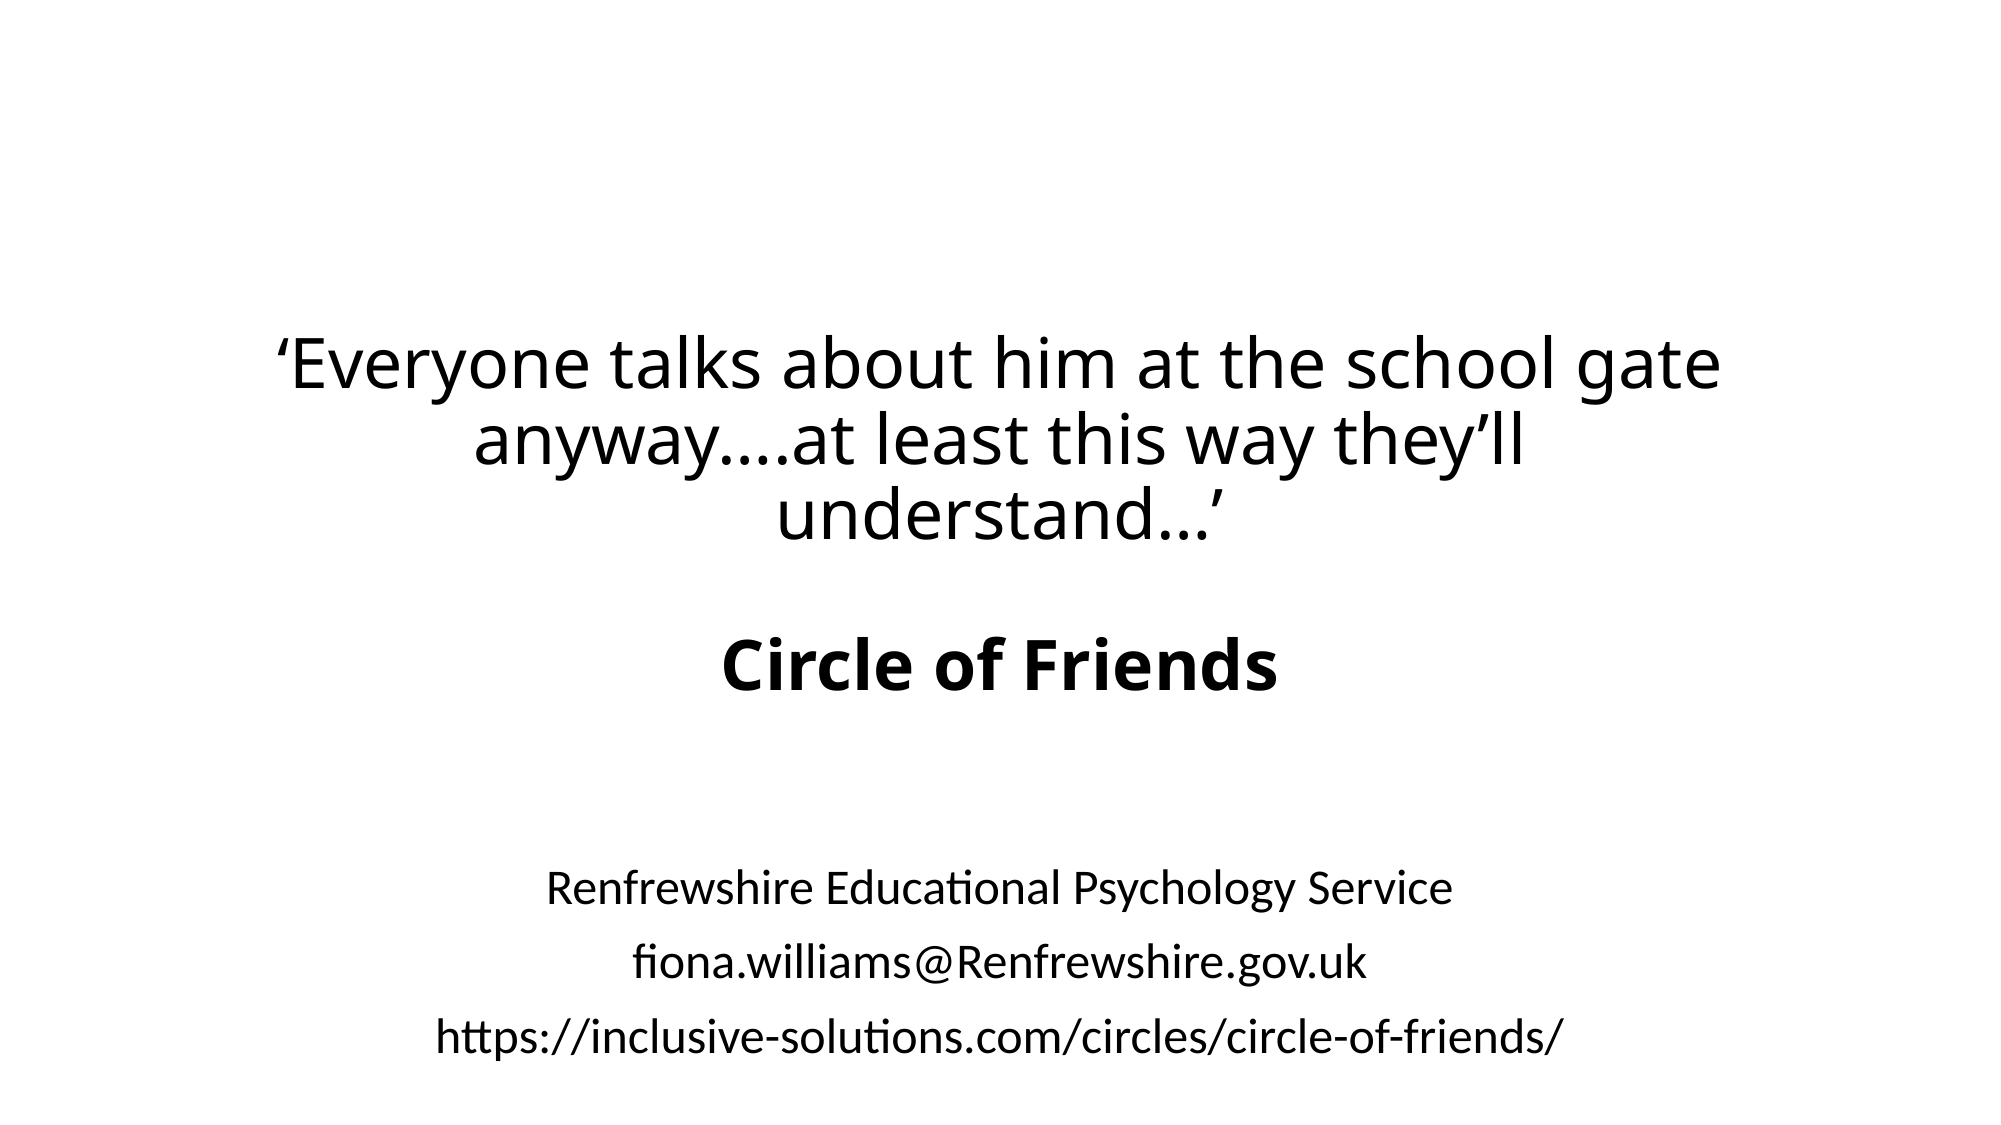

# ‘Everyone talks about him at the school gate anyway….at least this way they’ll understand…’ Circle of Friends
Renfrewshire Educational Psychology Service
fiona.williams@Renfrewshire.gov.uk
https://inclusive-solutions.com/circles/circle-of-friends/